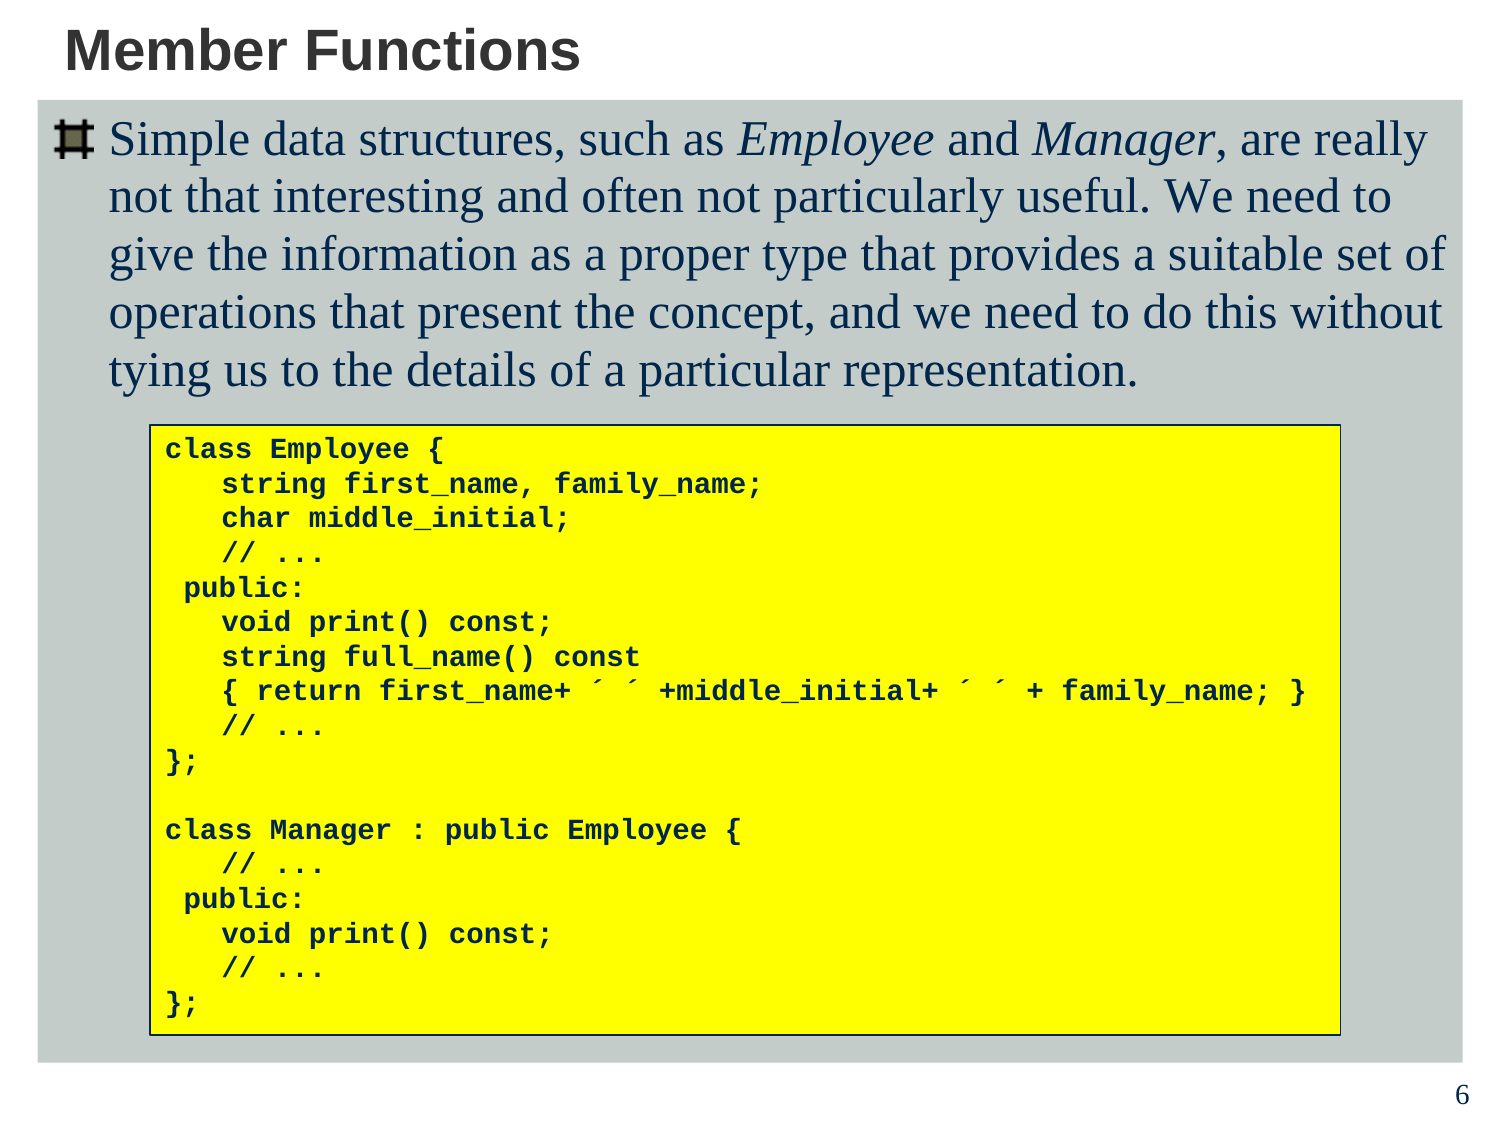

# Member Functions
Simple data structures, such as Employee and Manager, are really not that interesting and often not particularly useful. We need to give the information as a proper type that provides a suitable set of operations that present the concept, and we need to do this without tying us to the details of a particular representation.
class Employee {
		string first_name, family_name;
		char middle_initial;
		// ...
	public:
		void print() const;
		string full_name() const
		{ return first_name+ ´ ´ +middle_initial+ ´ ´ + family_name; }
		// ...
};
class Manager : public Employee {
		// ...
	public:
		void print() const;
		// ...
};